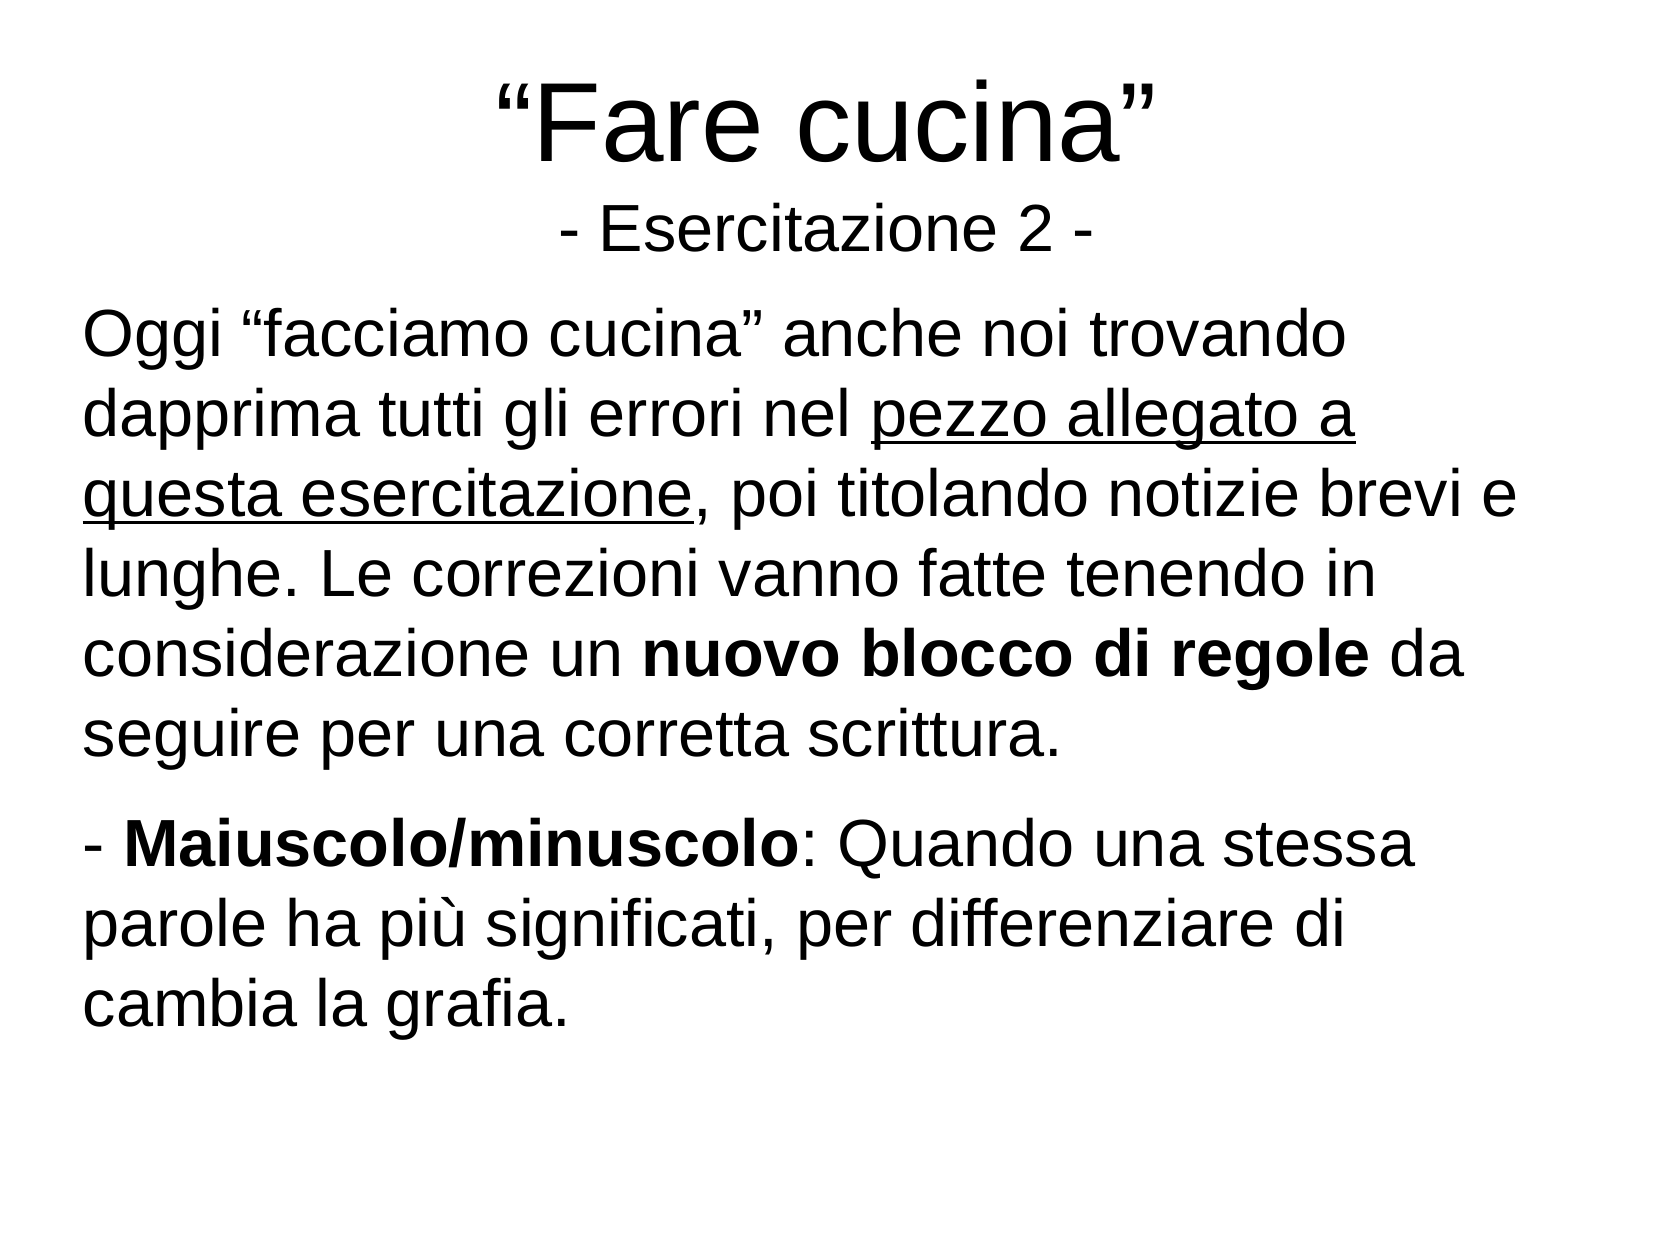

# “Fare cucina” - Esercitazione 2 -
Oggi “facciamo cucina” anche noi trovando dapprima tutti gli errori nel pezzo allegato a questa esercitazione, poi titolando notizie brevi e lunghe. Le correzioni vanno fatte tenendo in considerazione un nuovo blocco di regole da seguire per una corretta scrittura.
- Maiuscolo/minuscolo: Quando una stessa parole ha più significati, per differenziare di cambia la grafia.